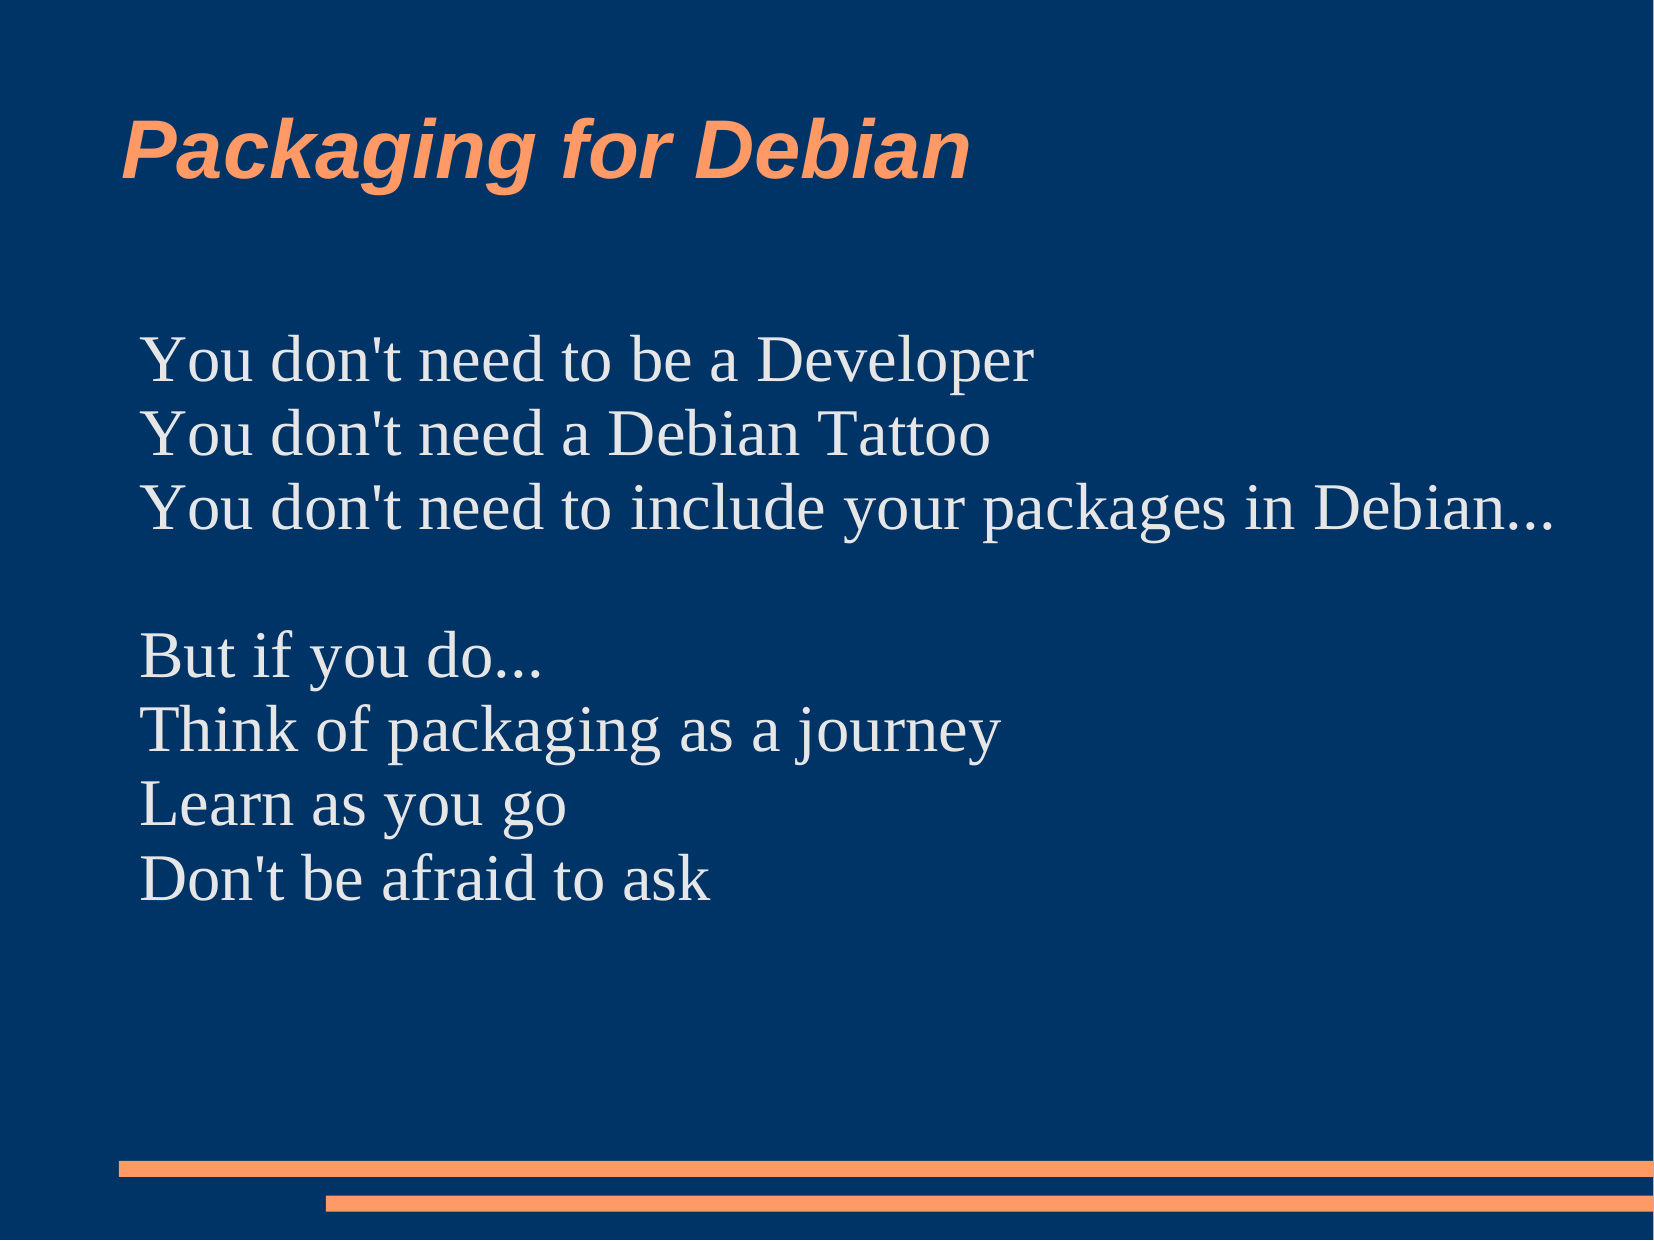

# Packaging for Debian
You don't need to be a Developer
You don't need a Debian Tattoo
You don't need to include your packages in Debian...
But if you do...
Think of packaging as a journey
Learn as you go
Don't be afraid to ask